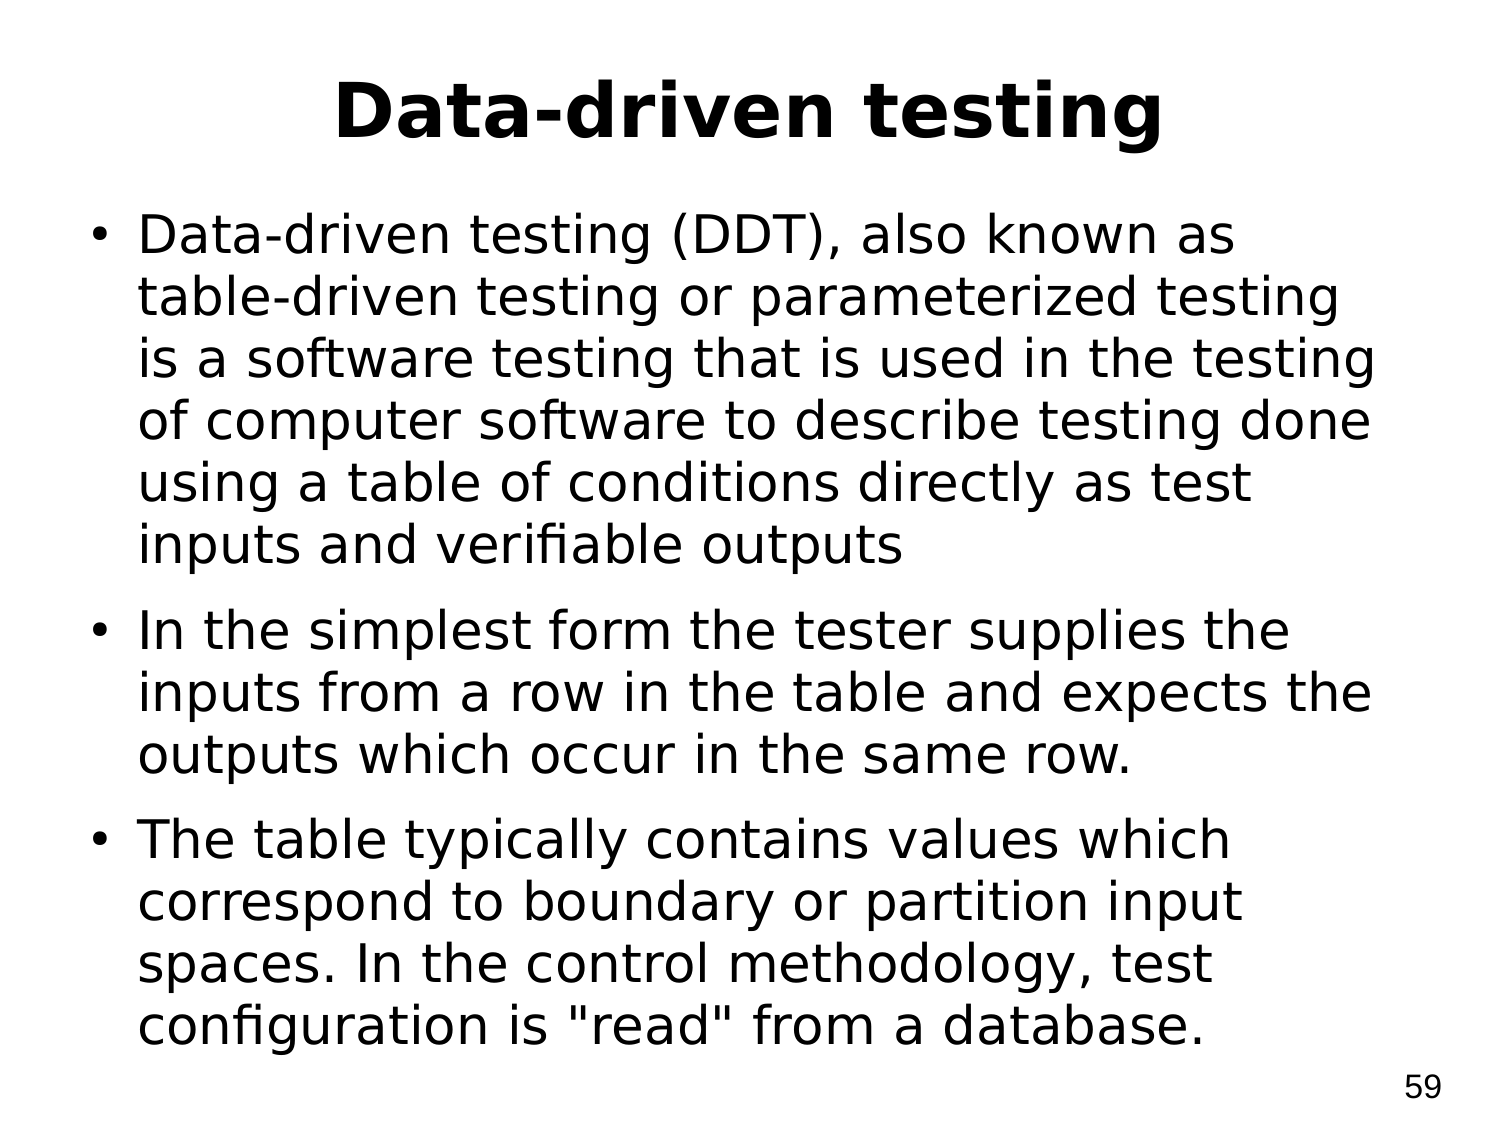

# Data-driven testing
Data-driven testing (DDT), also known as table-driven testing or parameterized testing
is a software testing that is used in the testing of computer software to describe testing done using a table of conditions directly as test inputs and verifiable outputs
In the simplest form the tester supplies the inputs from a row in the table and expects the outputs which occur in the same row.
The table typically contains values which correspond to boundary or partition input spaces. In the control methodology, test configuration is "read" from a database.